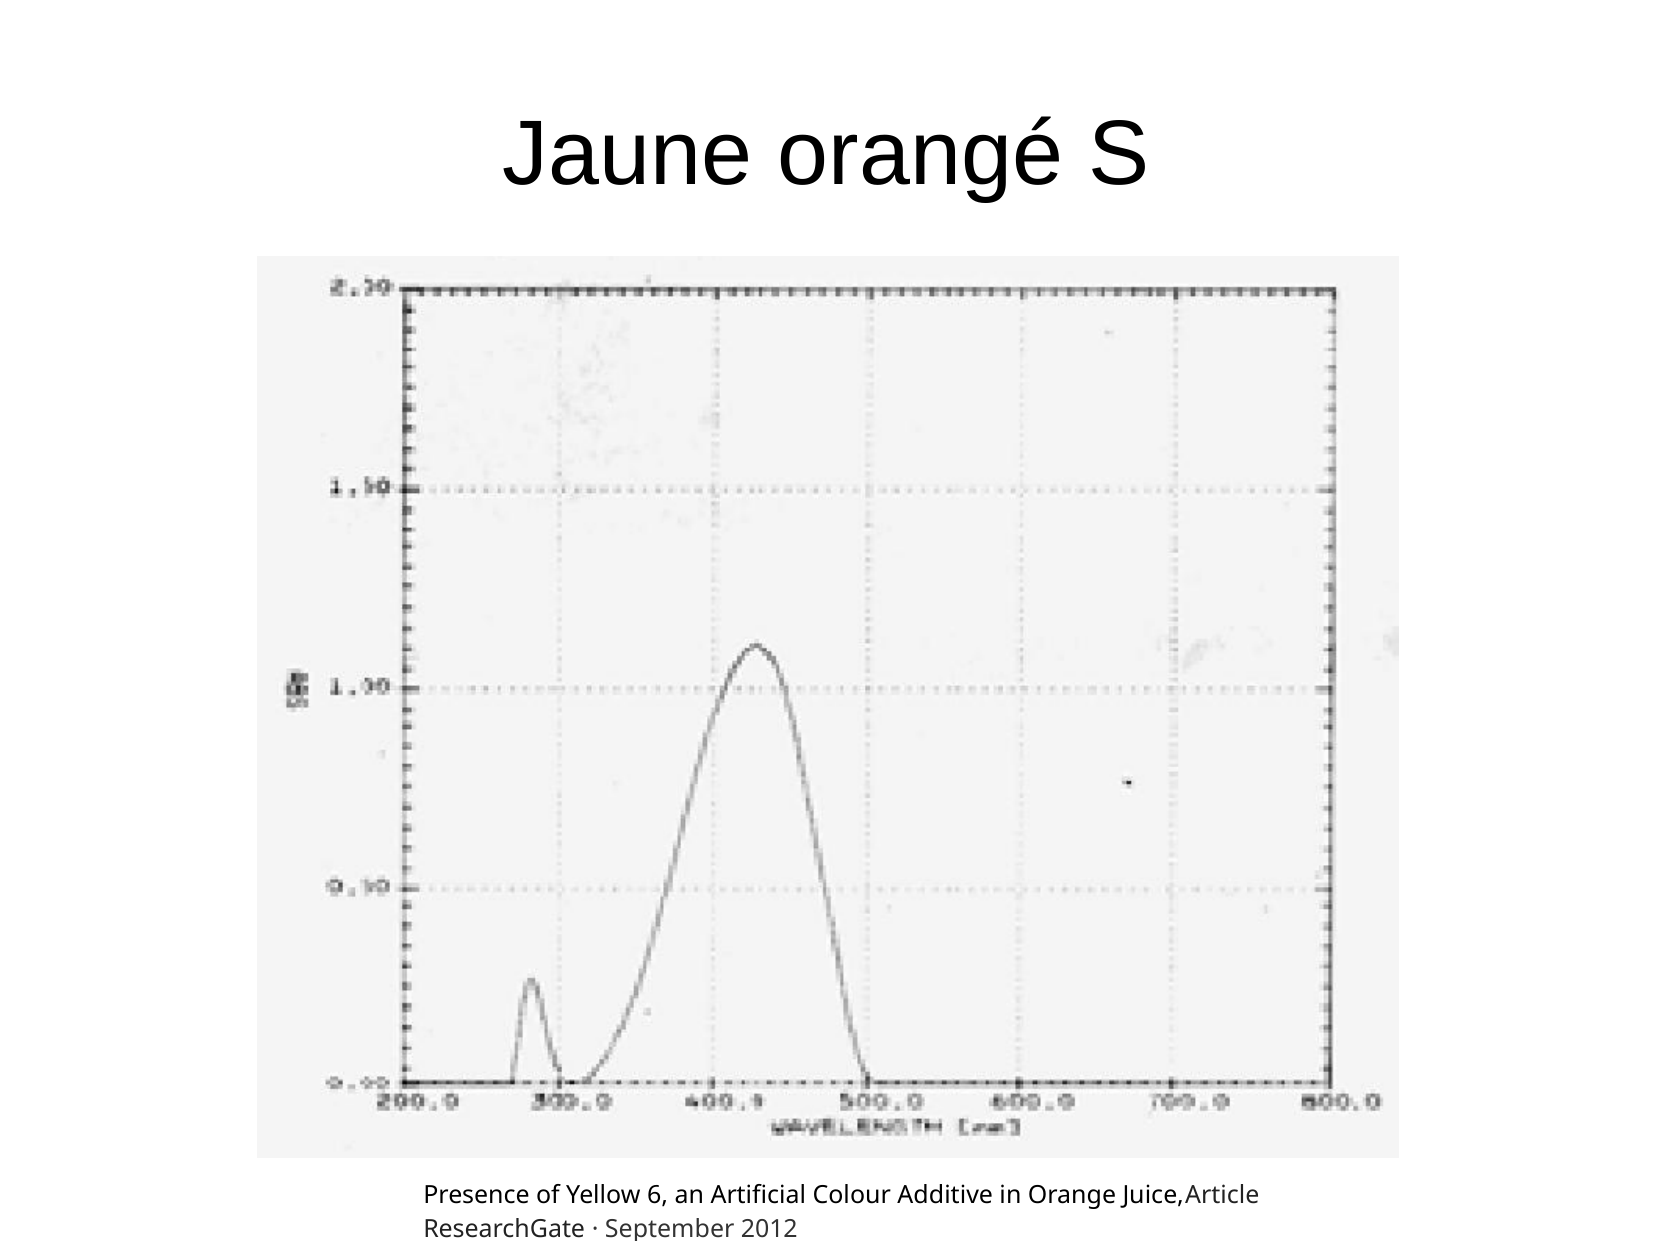

# Jaune orangé S
Presence of Yellow 6, an Artificial Colour Additive in Orange Juice,Article ResearchGate · September 2012